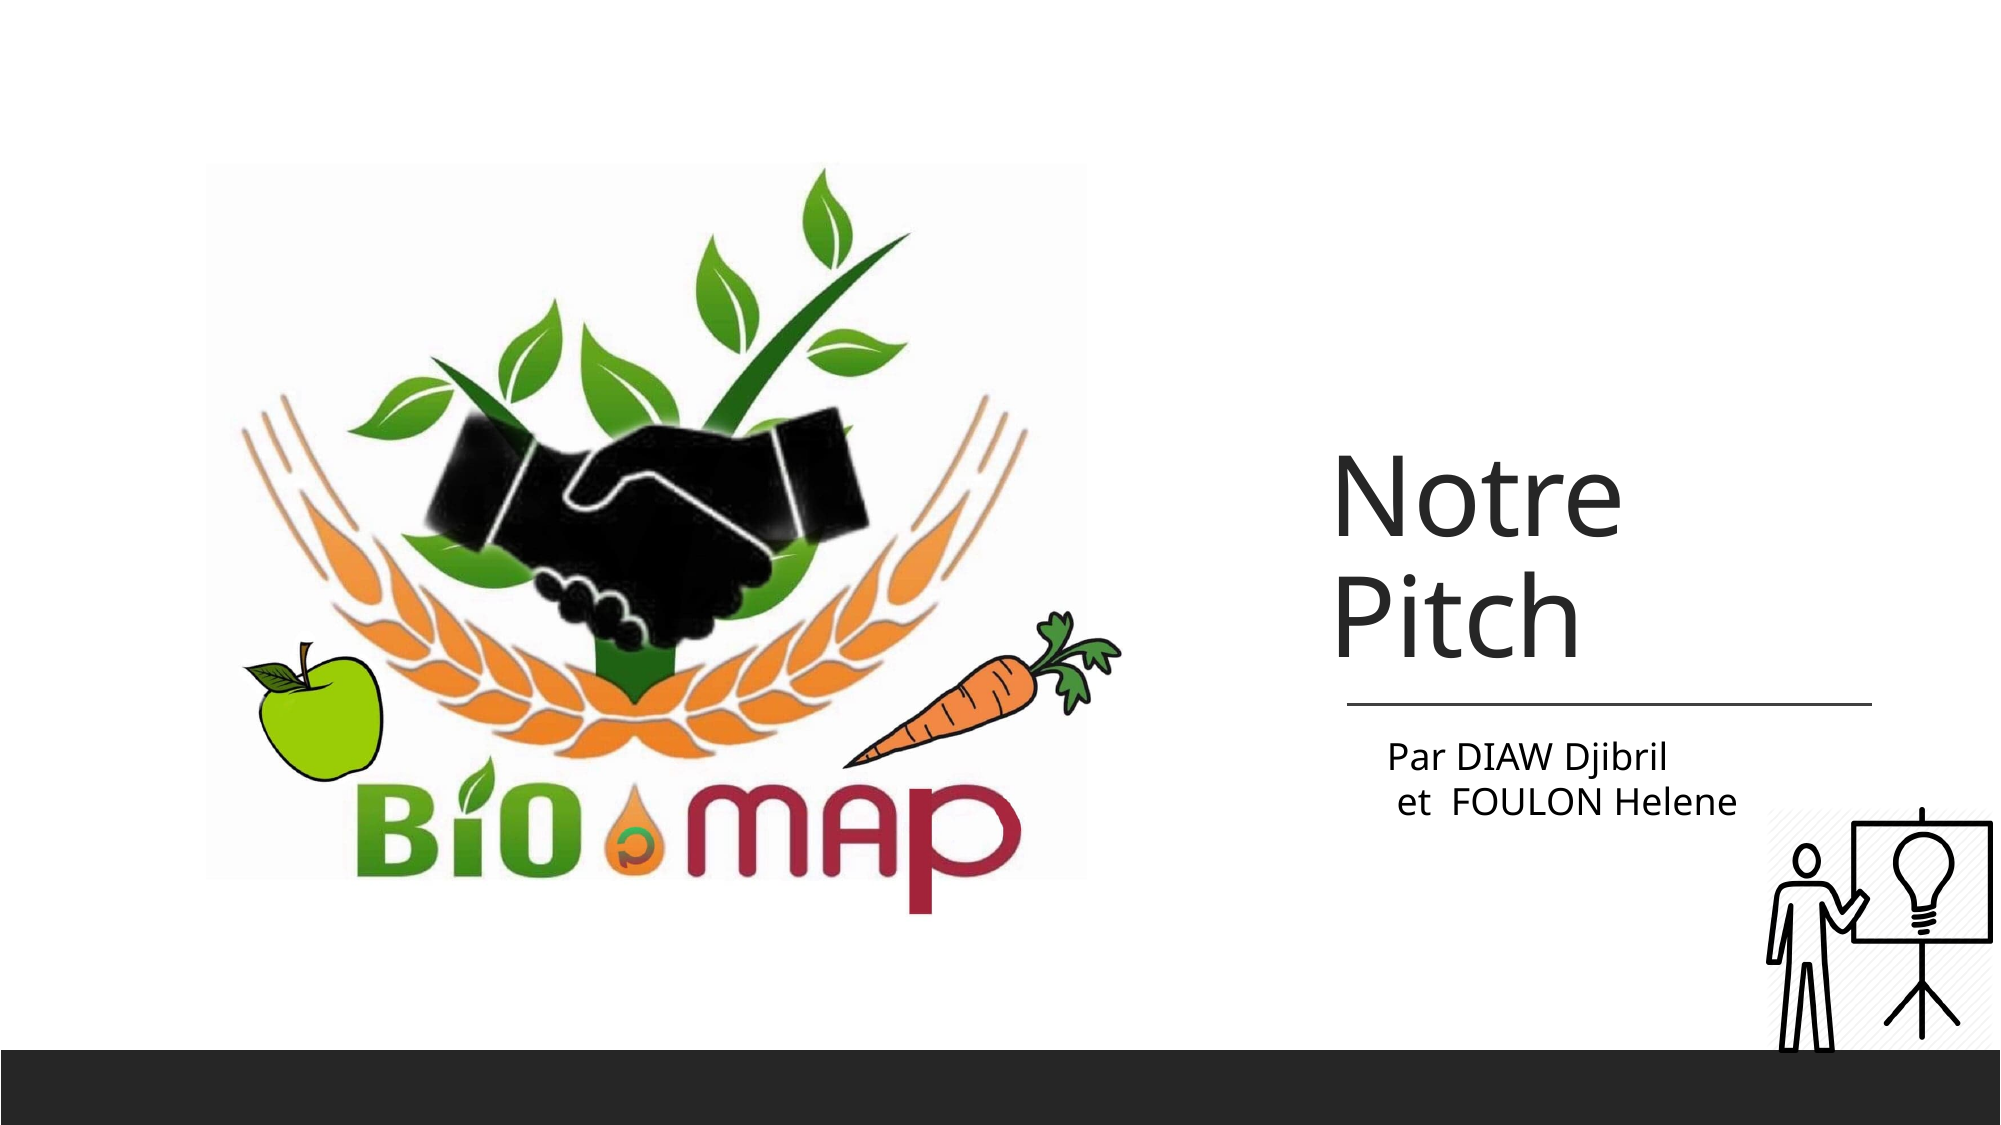

# Notre Pitch
Par DIAW Djibril
 et FOULON Helene